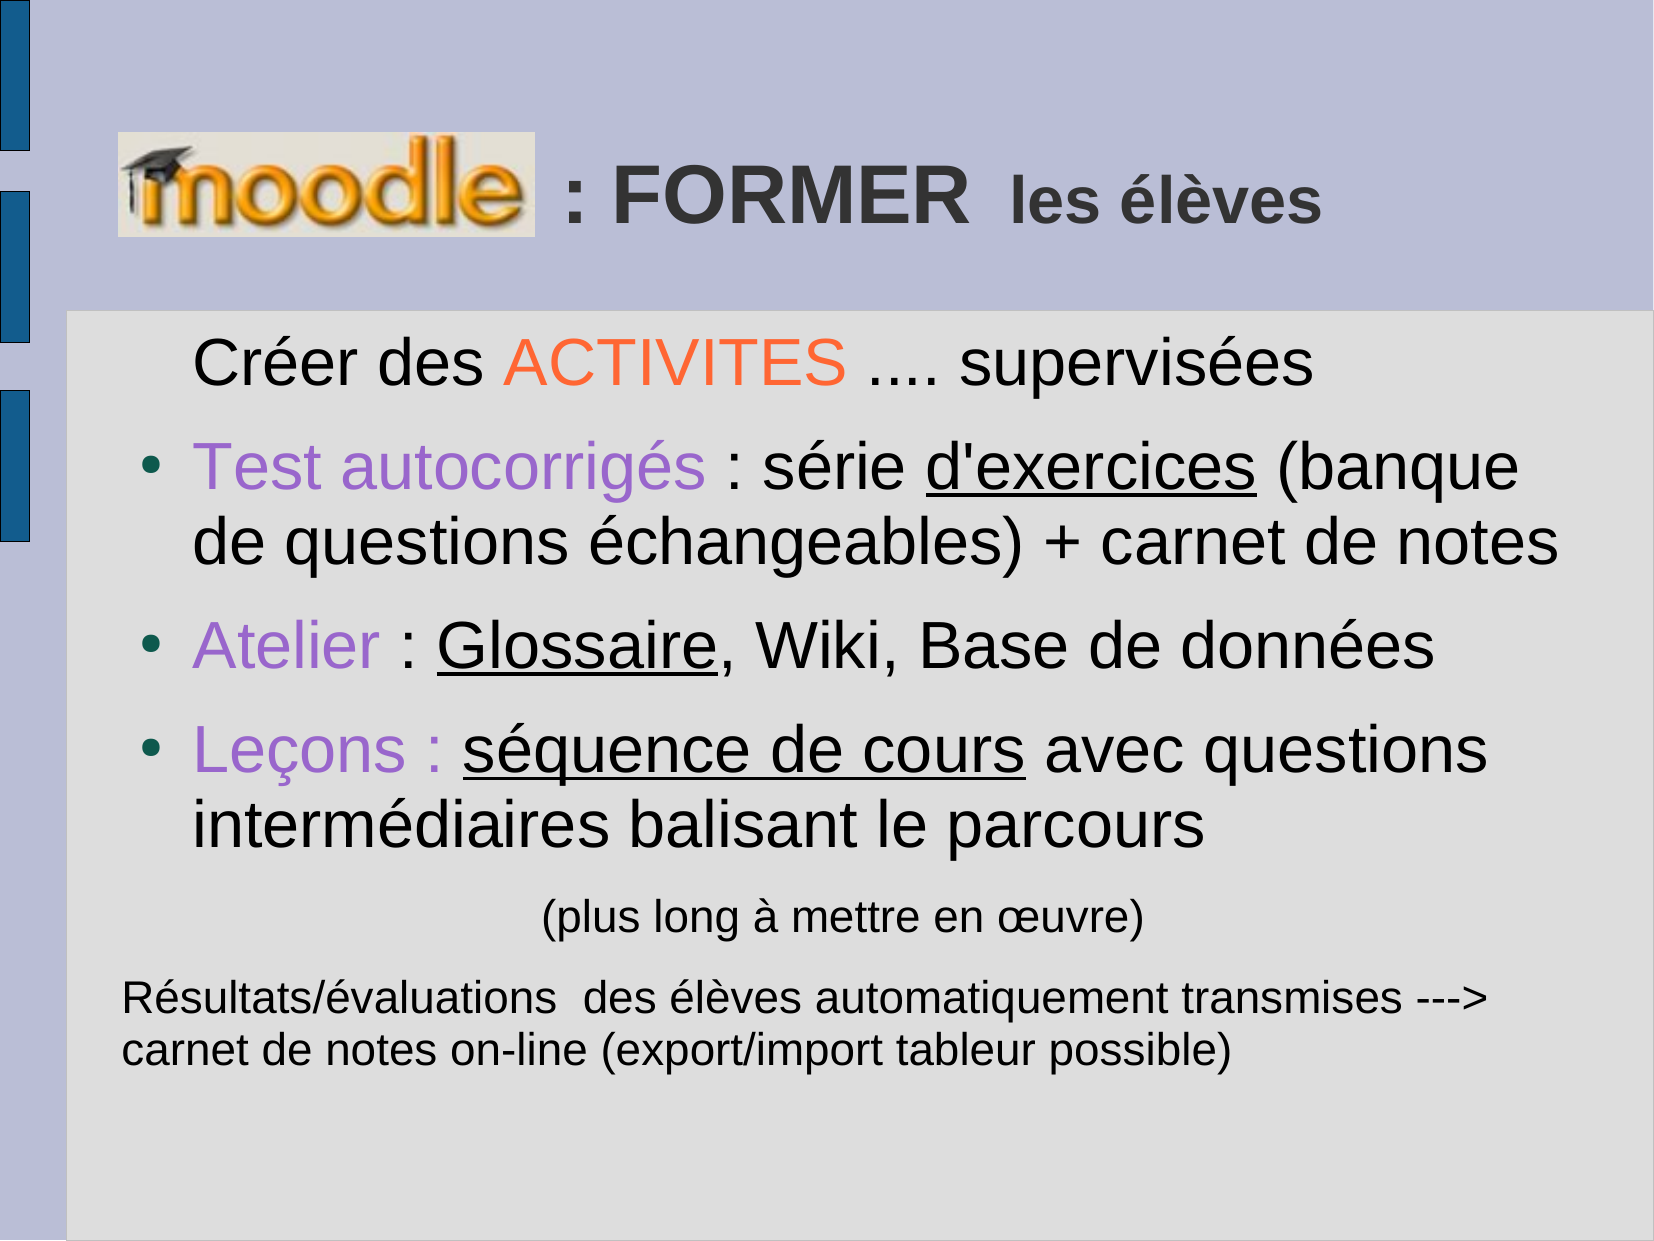

# : FORMER les élèves
Créer des ACTIVITES .... supervisées
Test autocorrigés : série d'exercices (banque de questions échangeables) + carnet de notes
Atelier : Glossaire, Wiki, Base de données
Leçons : séquence de cours avec questions intermédiaires balisant le parcours
(plus long à mettre en œuvre)
Résultats/évaluations des élèves automatiquement transmises ---> carnet de notes on-line (export/import tableur possible)